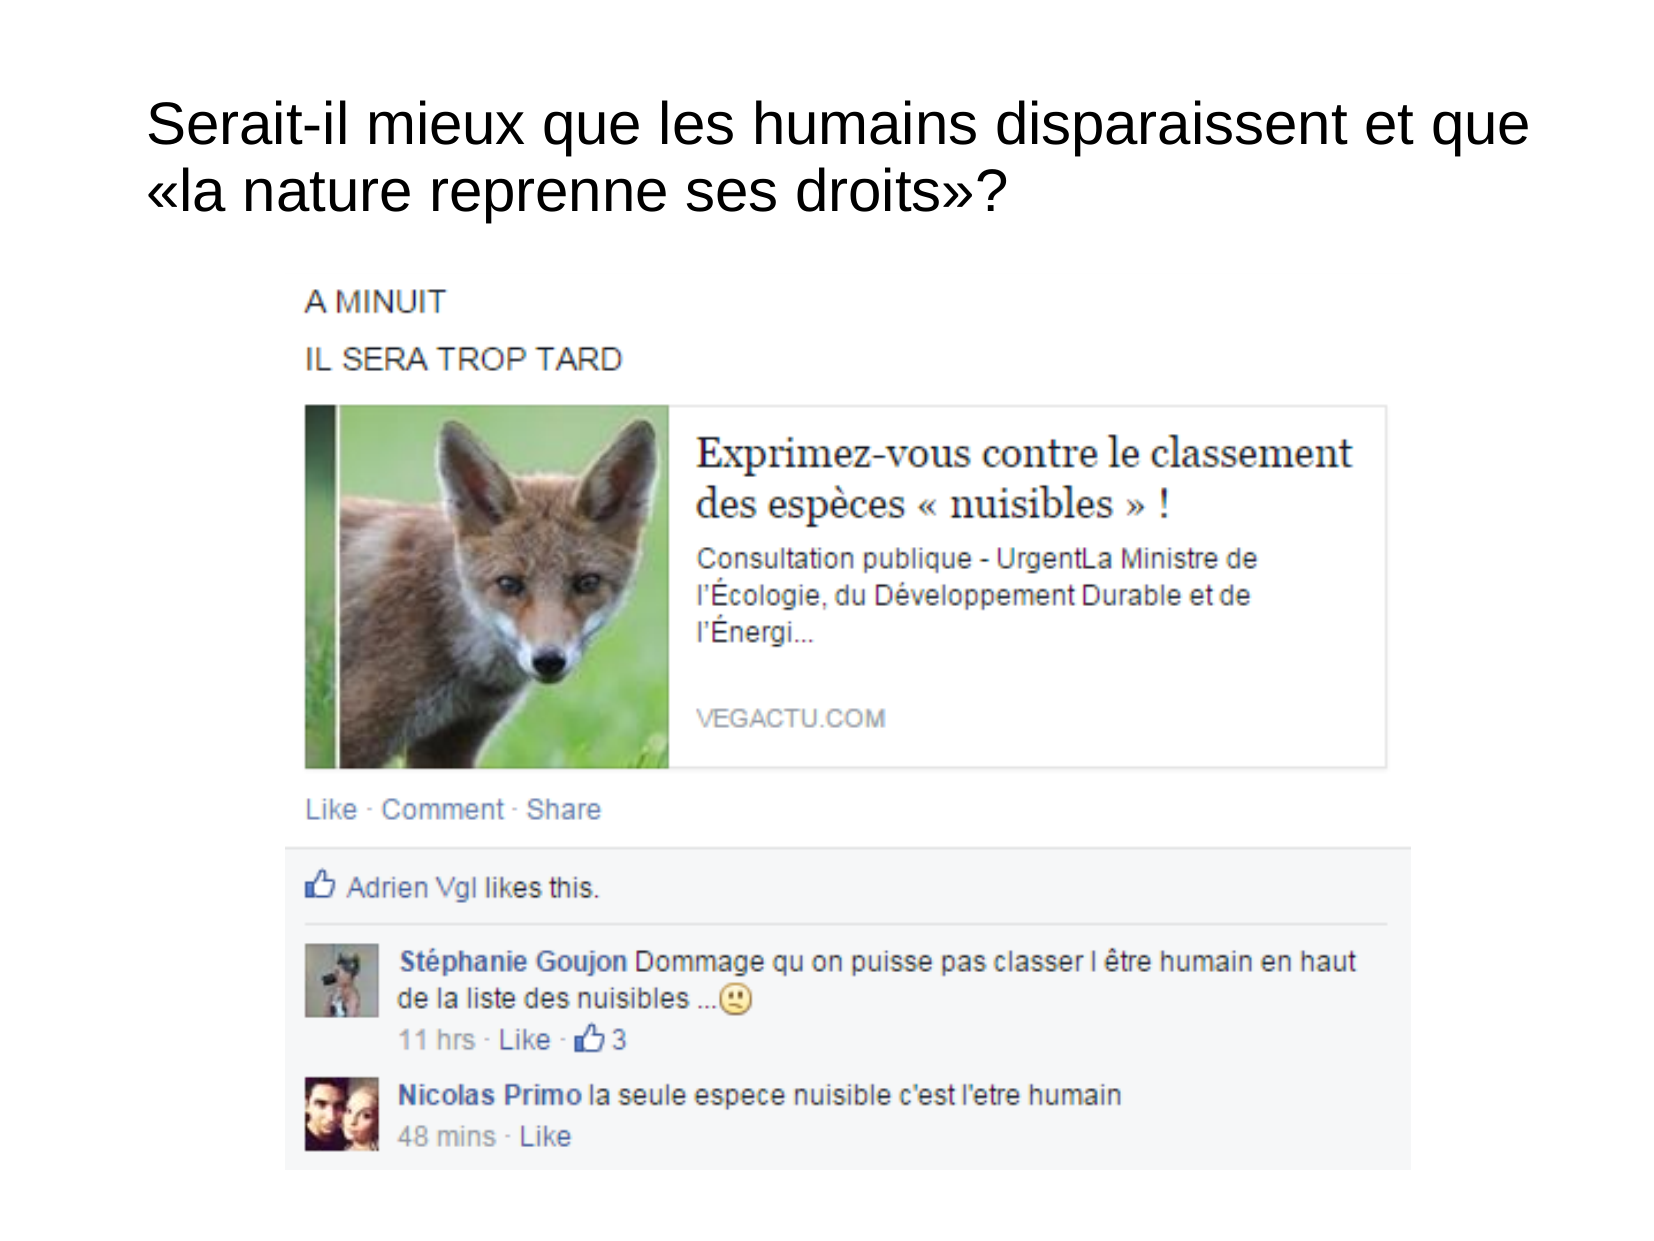

# Serait-il mieux que les humains disparaissent et que «la nature reprenne ses droits»?